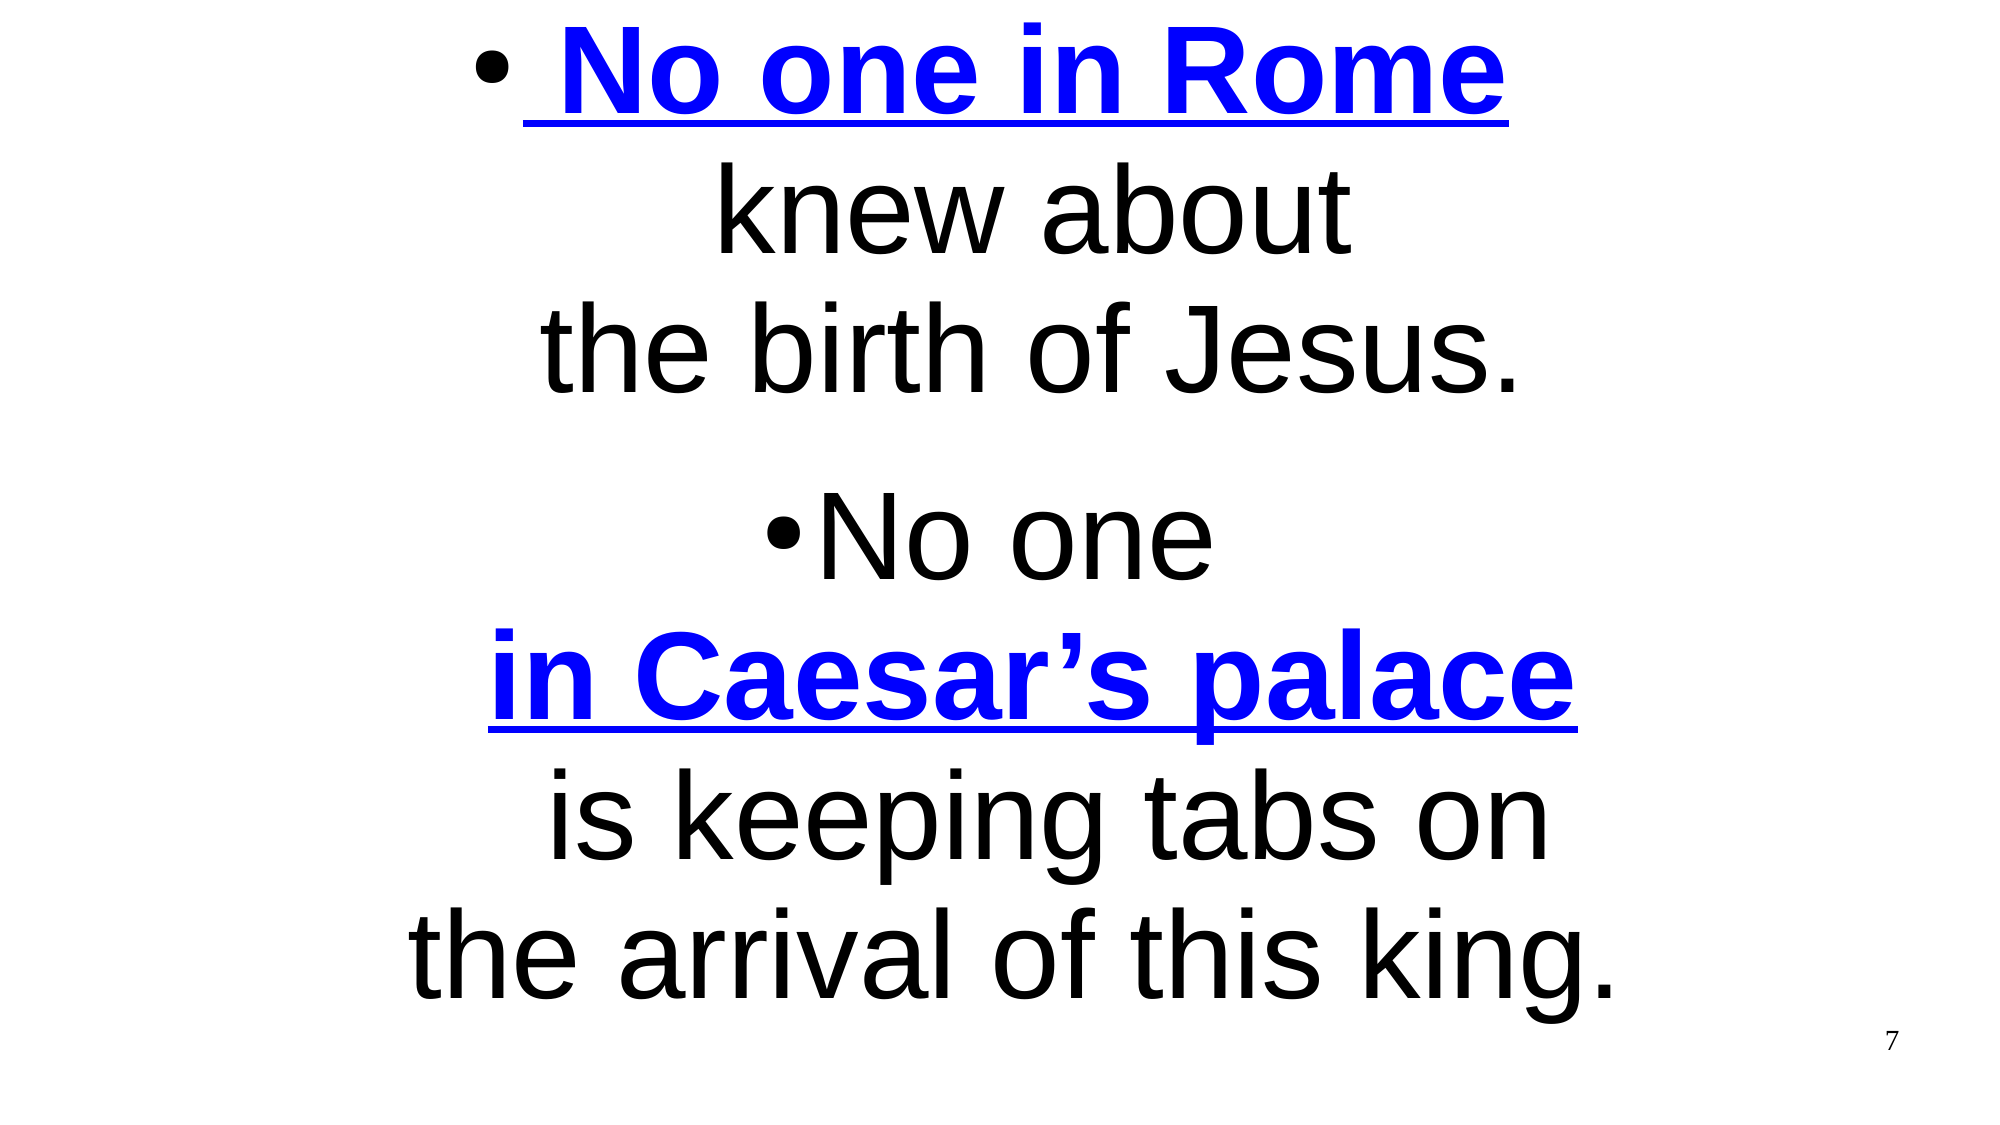

# No one in Rome knew about the birth of Jesus.
No one
in Caesar’s palace
 is keeping tabs on
 the arrival of this king.
7